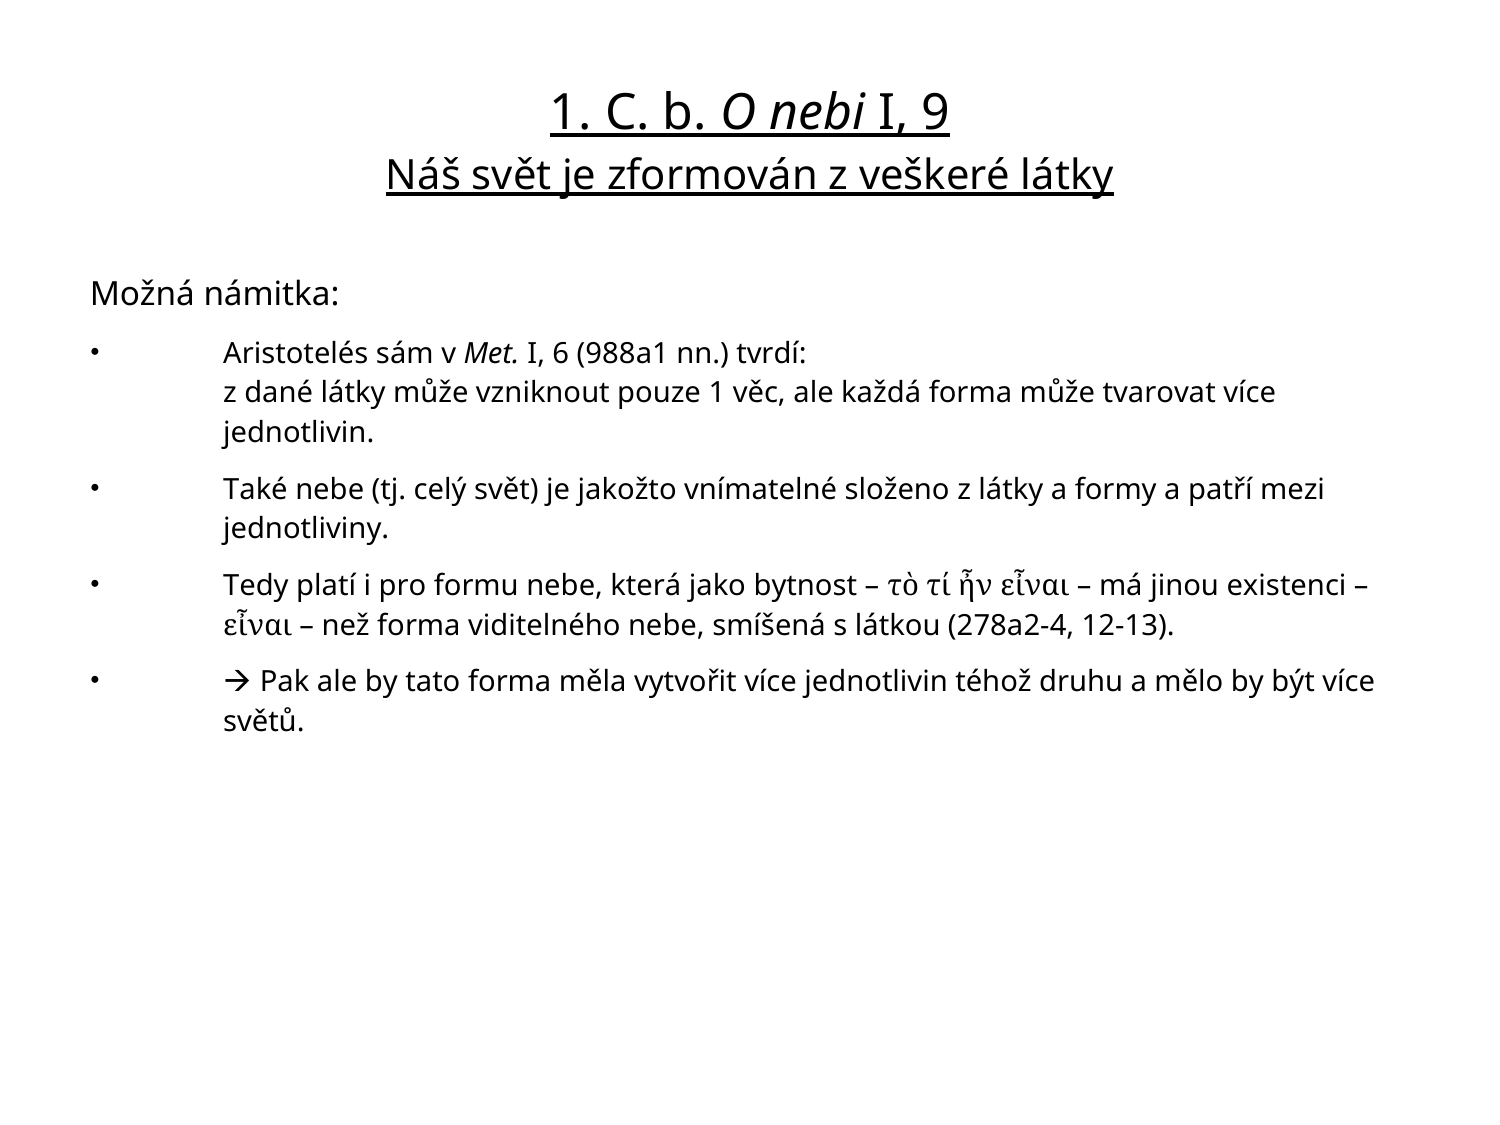

# 1. C. b. O nebi I, 9 Náš svět je zformován z veškeré látky
Možná námitka:
Aristotelés sám v Met. I, 6 (988a1 nn.) tvrdí:
z dané látky může vzniknout pouze 1 věc, ale každá forma může tvarovat více jednotlivin.
Také nebe (tj. celý svět) je jakožto vnímatelné složeno z látky a formy a patří mezi jednotliviny.
Tedy platí i pro formu nebe, která jako bytnost – τὸ τί ἦν εἶναι – má jinou existenci – εἶναι – než forma viditelného nebe, smíšená s látkou (278a2-4, 12-13).
 Pak ale by tato forma měla vytvořit více jednotlivin téhož druhu a mělo by být více světů.